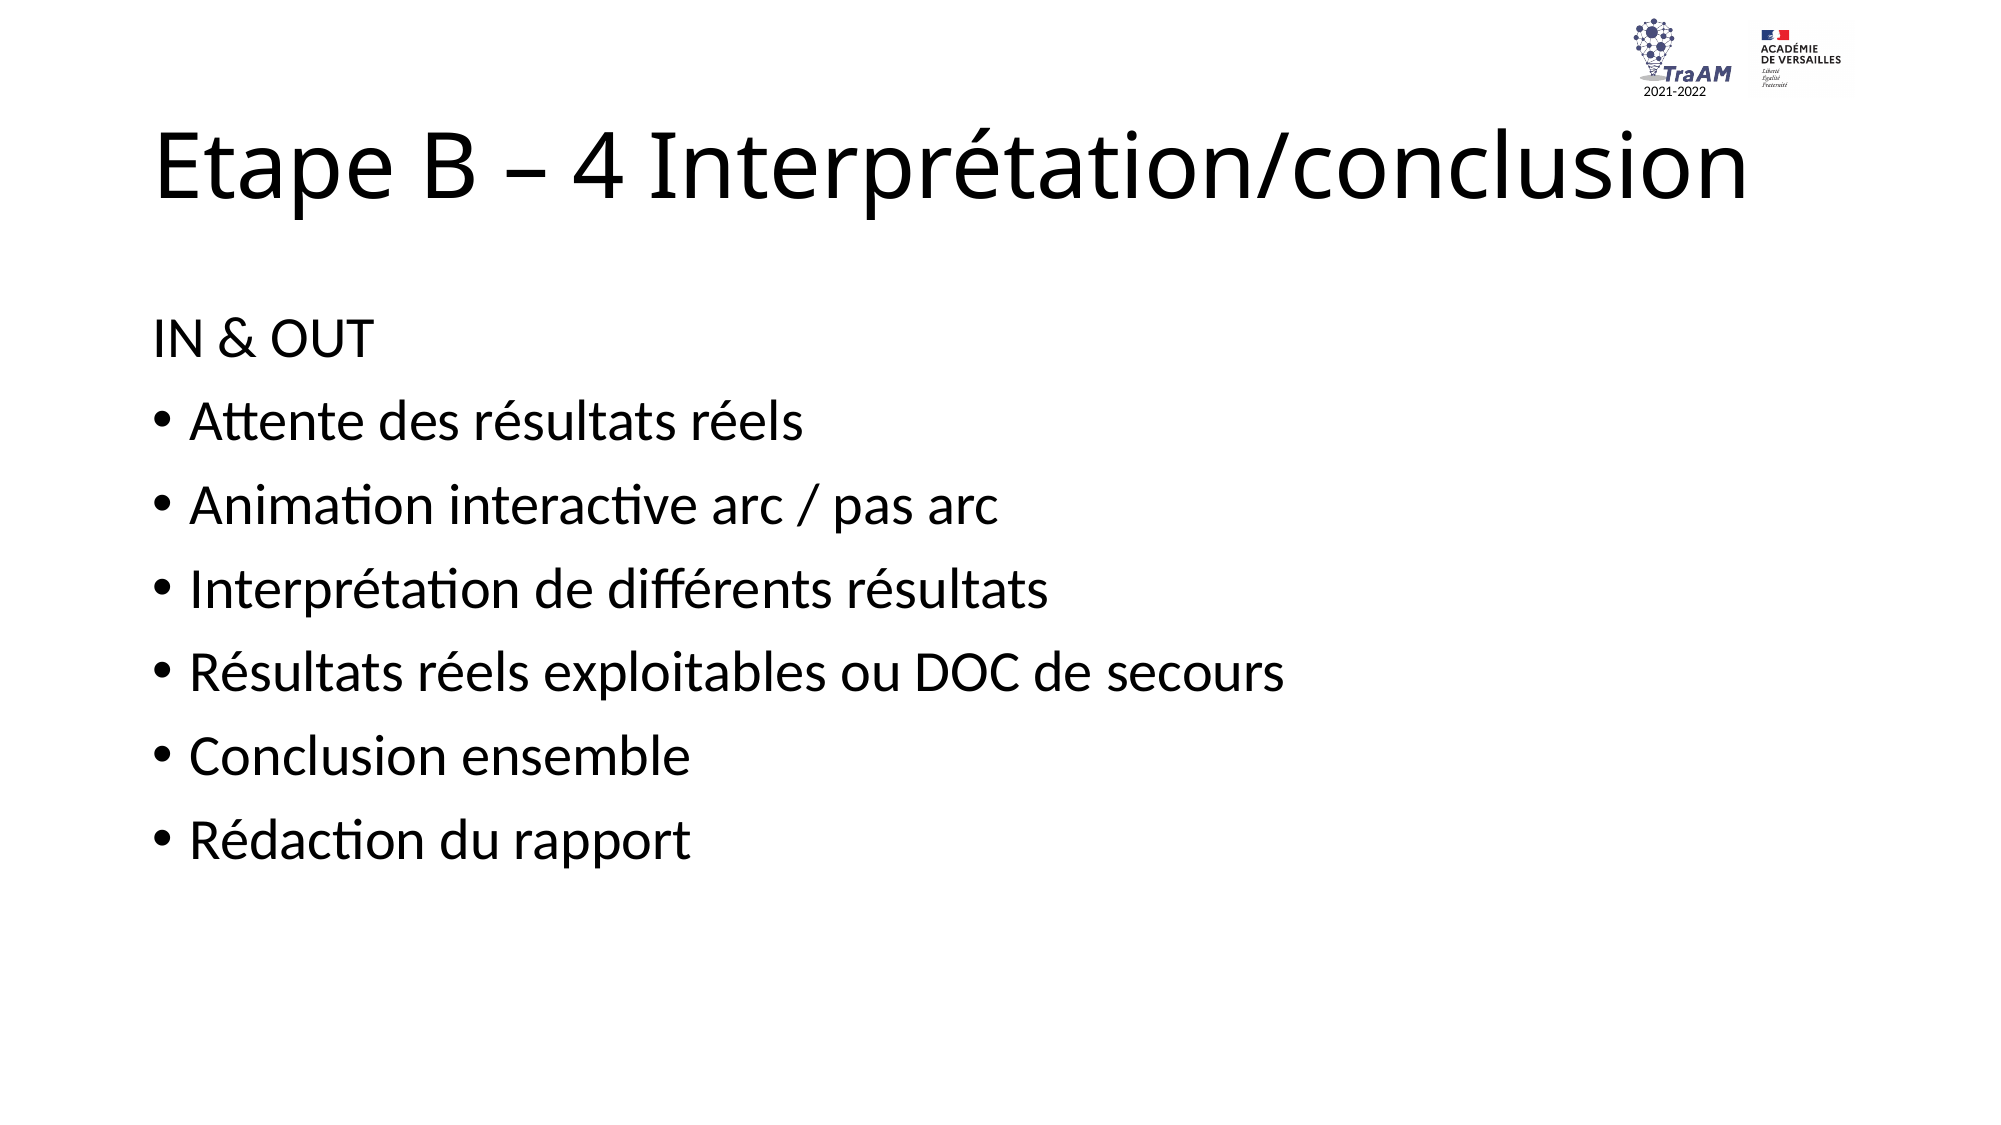

# Etape B – 4 Interprétation/conclusion
IN & OUT
Attente des résultats réels
Animation interactive arc / pas arc
Interprétation de différents résultats
Résultats réels exploitables ou DOC de secours
Conclusion ensemble
Rédaction du rapport